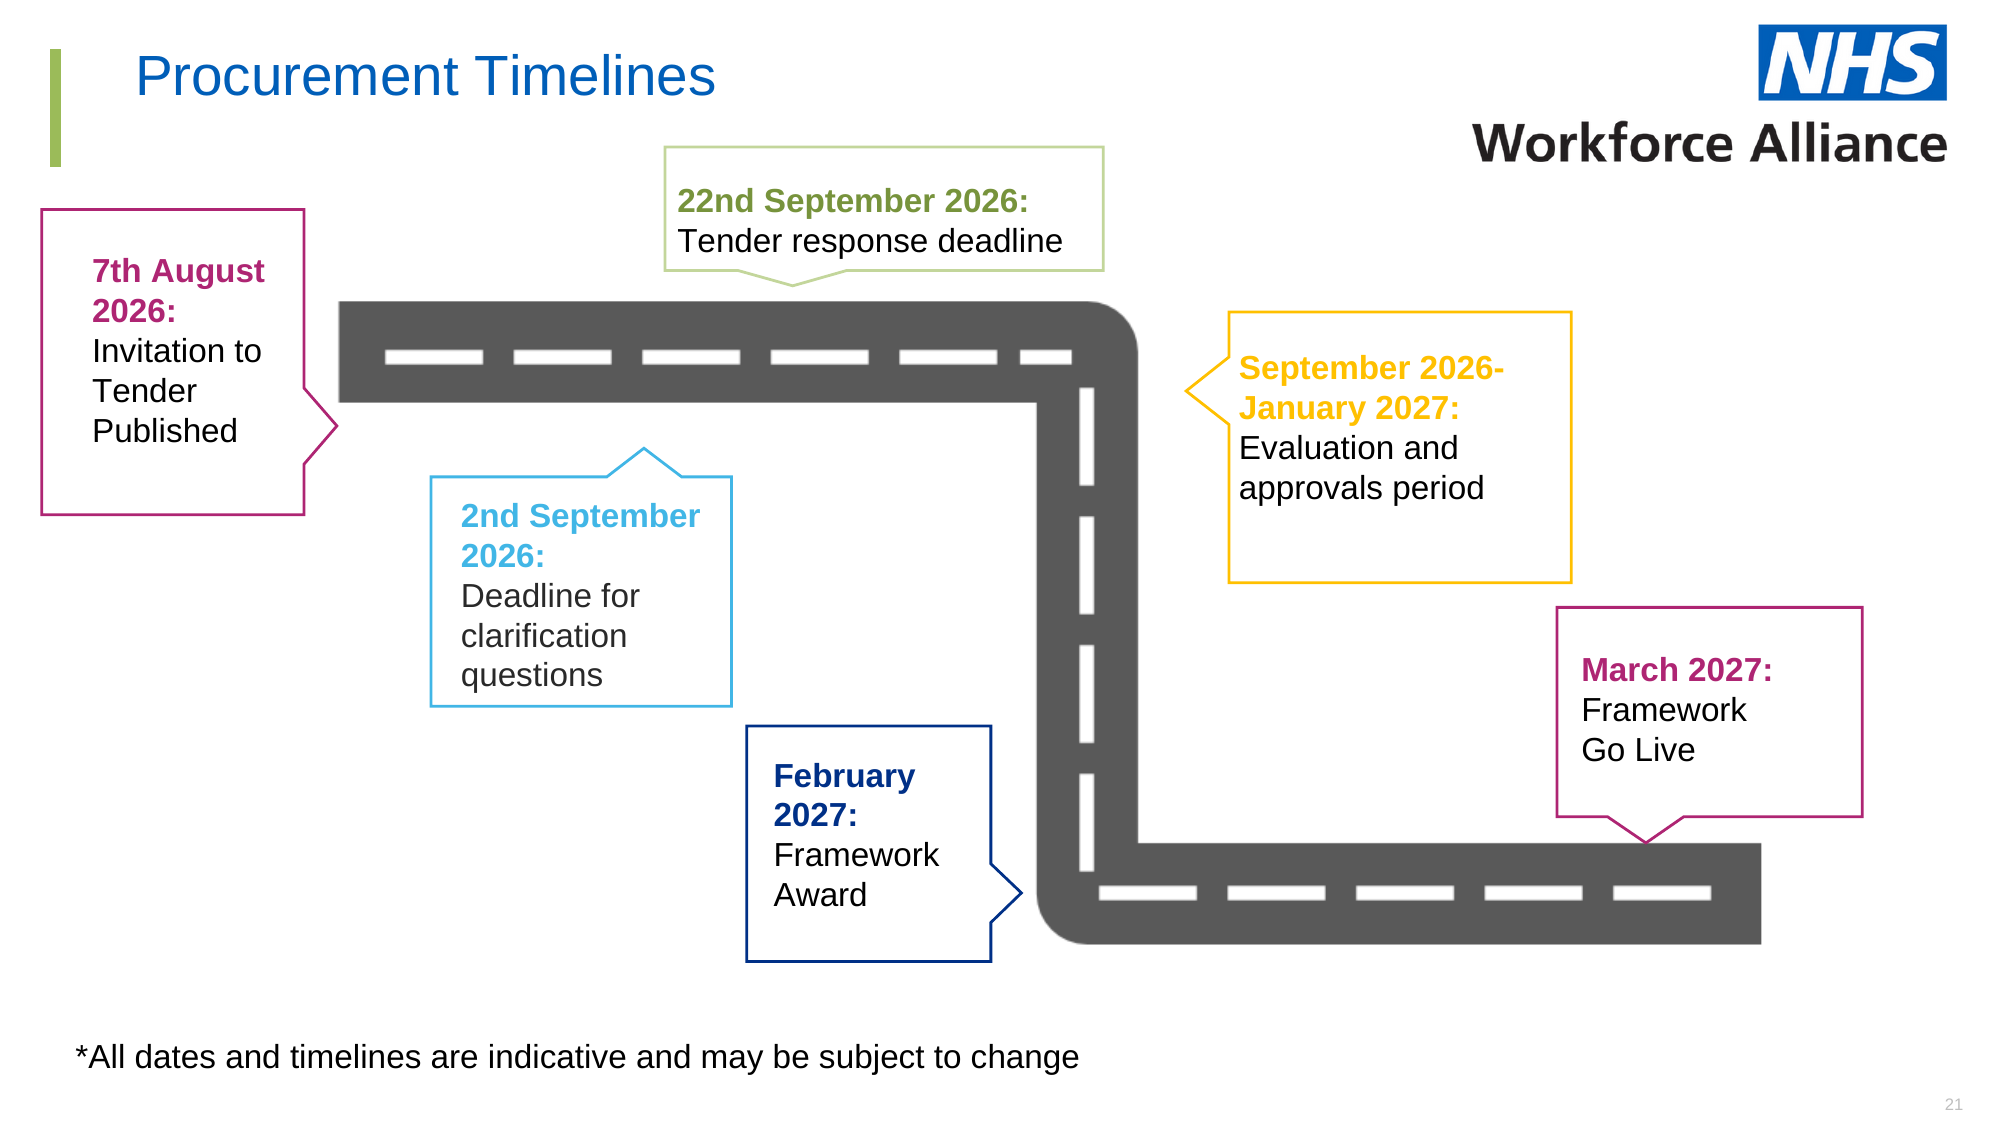

# Procurement Timelines
22nd September 2026:
Tender response deadline
7th August 2026:
Invitation to Tender Published
September 2026- January 2027:
Evaluation and approvals period
2nd September 2026:
Deadline for clarification questions
March 2027:
Framework Go Live
February 2027:
Framework Award
*All dates and timelines are indicative and may be subject to change